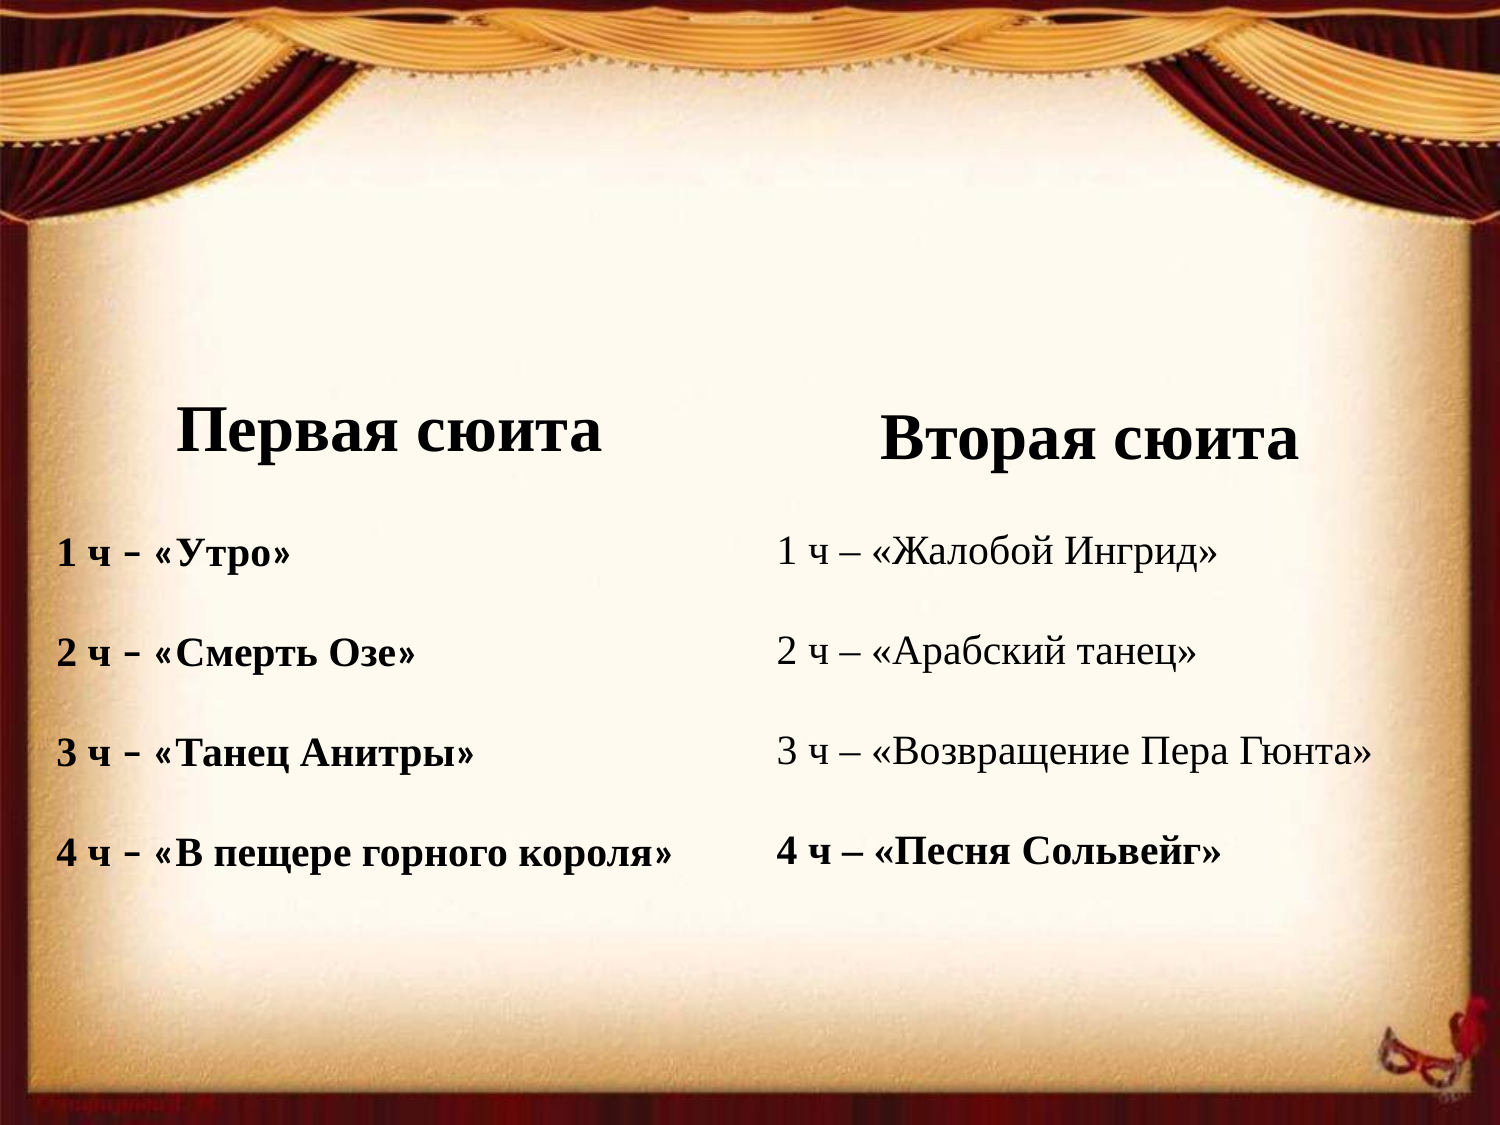

#
Первая сюита
1 ч – «Утро»
2 ч – «Смерть Озе»
3 ч – «Танец Анитры»
4 ч – «В пещере горного короля»
Вторая сюита
1 ч – «Жалобой Ингрид»
2 ч – «Арабский танец»
3 ч – «Возвращение Пера Гюнта»
4 ч – «Песня Сольвейг»